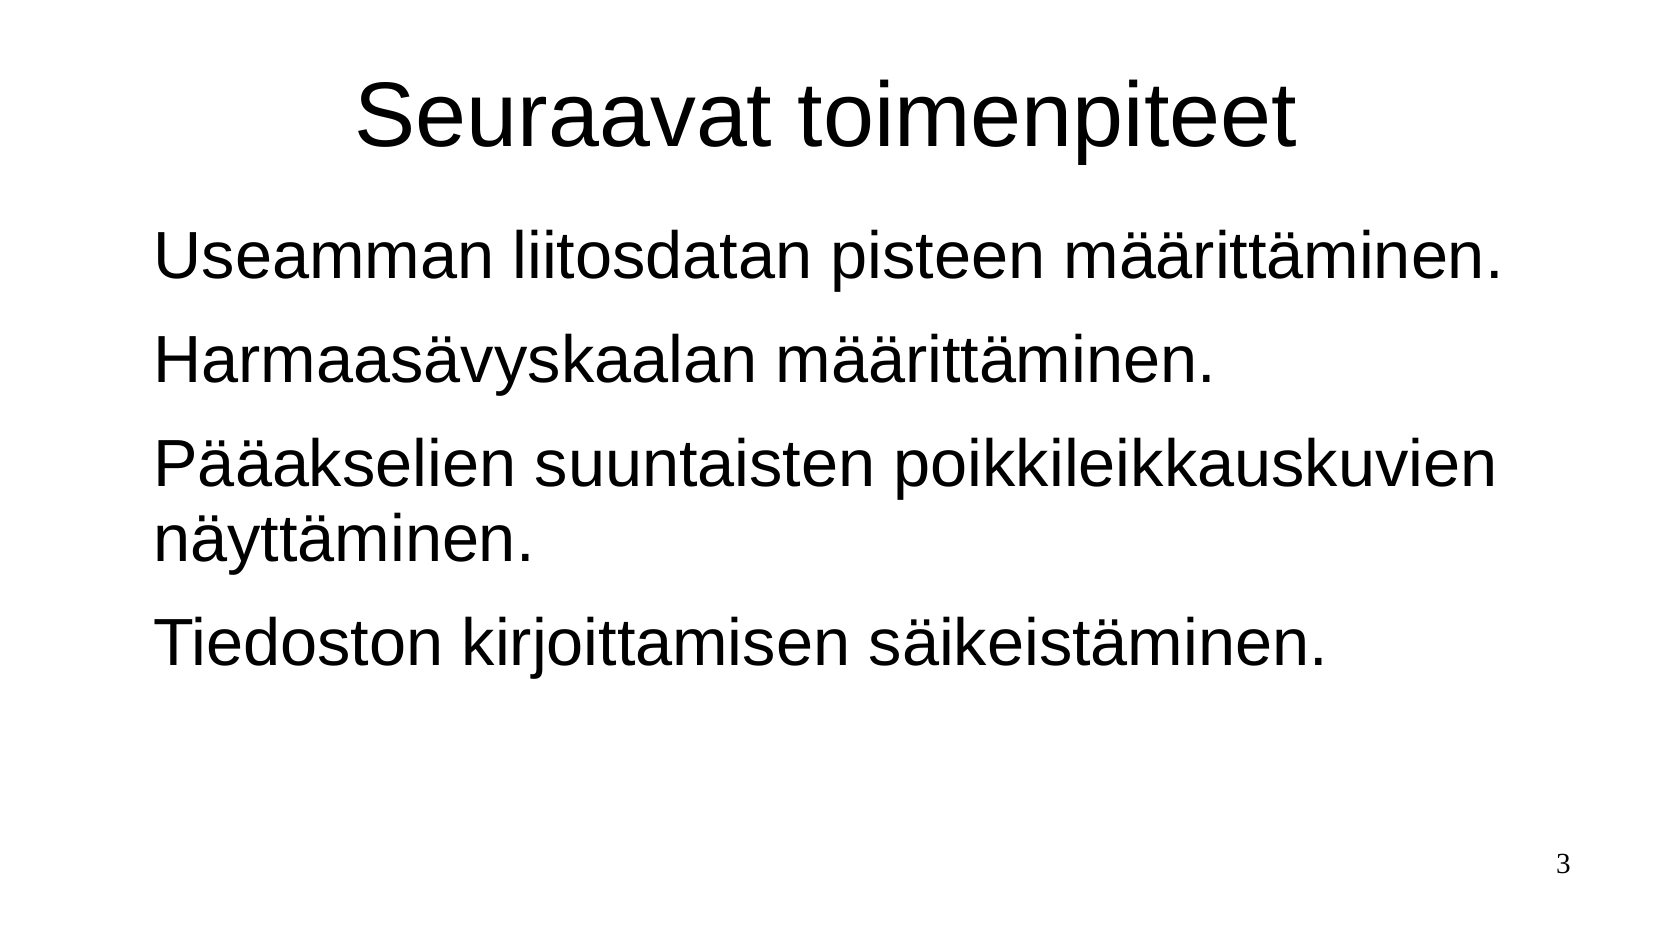

# Seuraavat toimenpiteet
Useamman liitosdatan pisteen määrittäminen.
Harmaasävyskaalan määrittäminen.
Pääakselien suuntaisten poikkileikkauskuvien näyttäminen.
Tiedoston kirjoittamisen säikeistäminen.
3